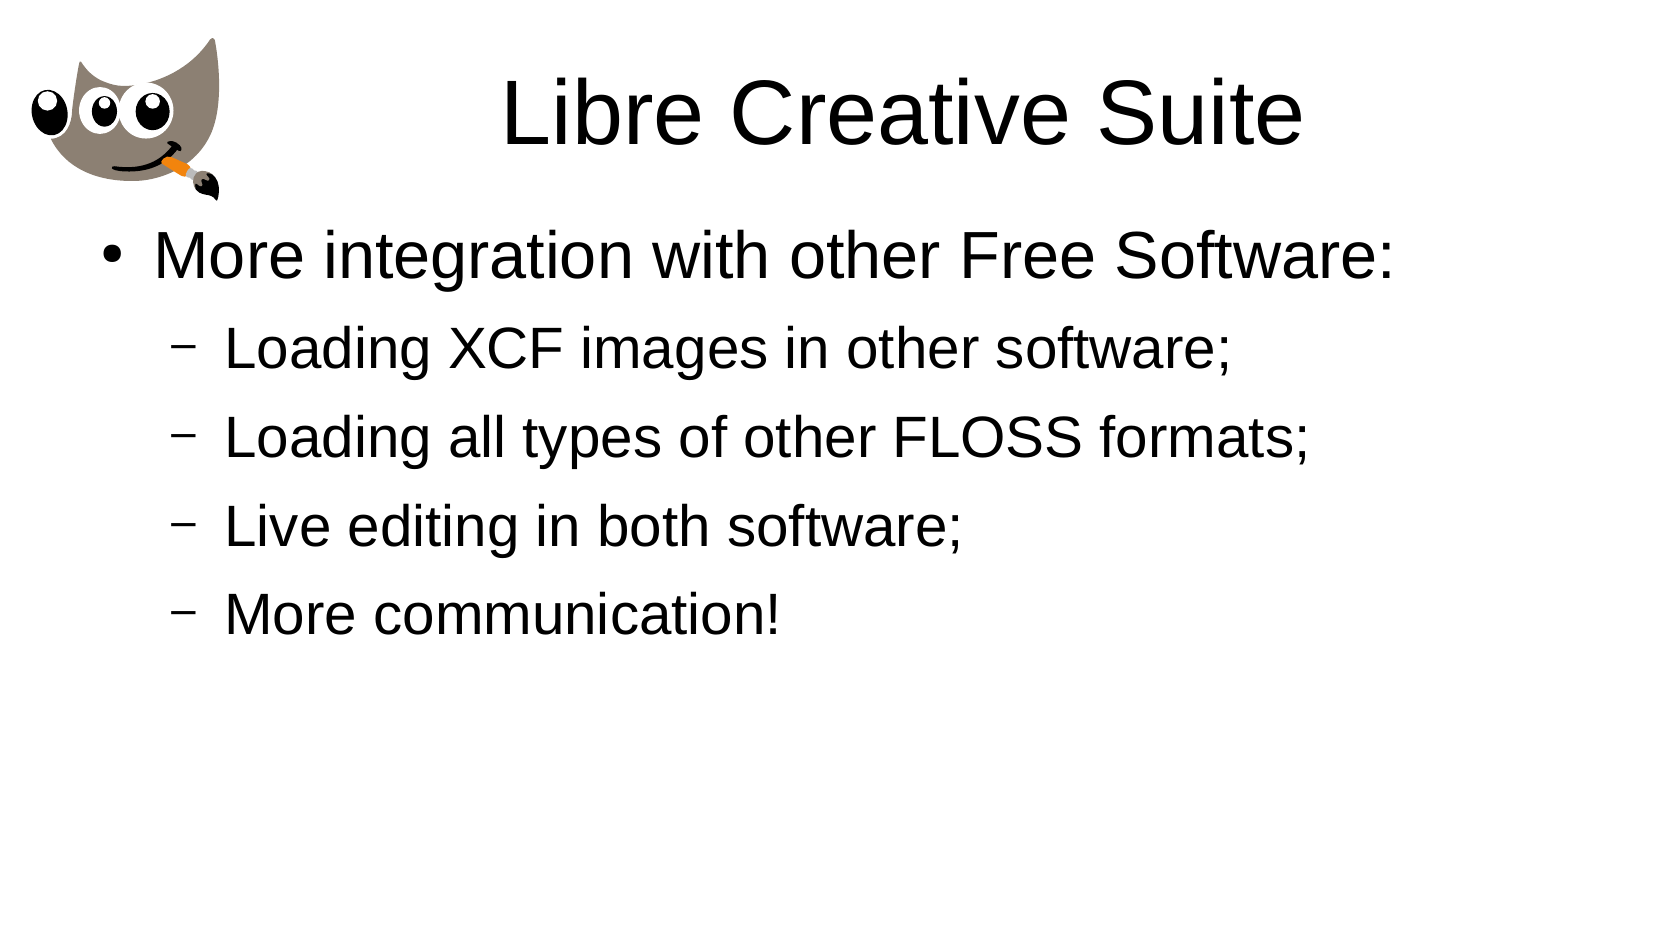

# Libre Creative Suite
More integration with other Free Software:
Loading XCF images in other software;
Loading all types of other FLOSS formats;
Live editing in both software;
More communication!